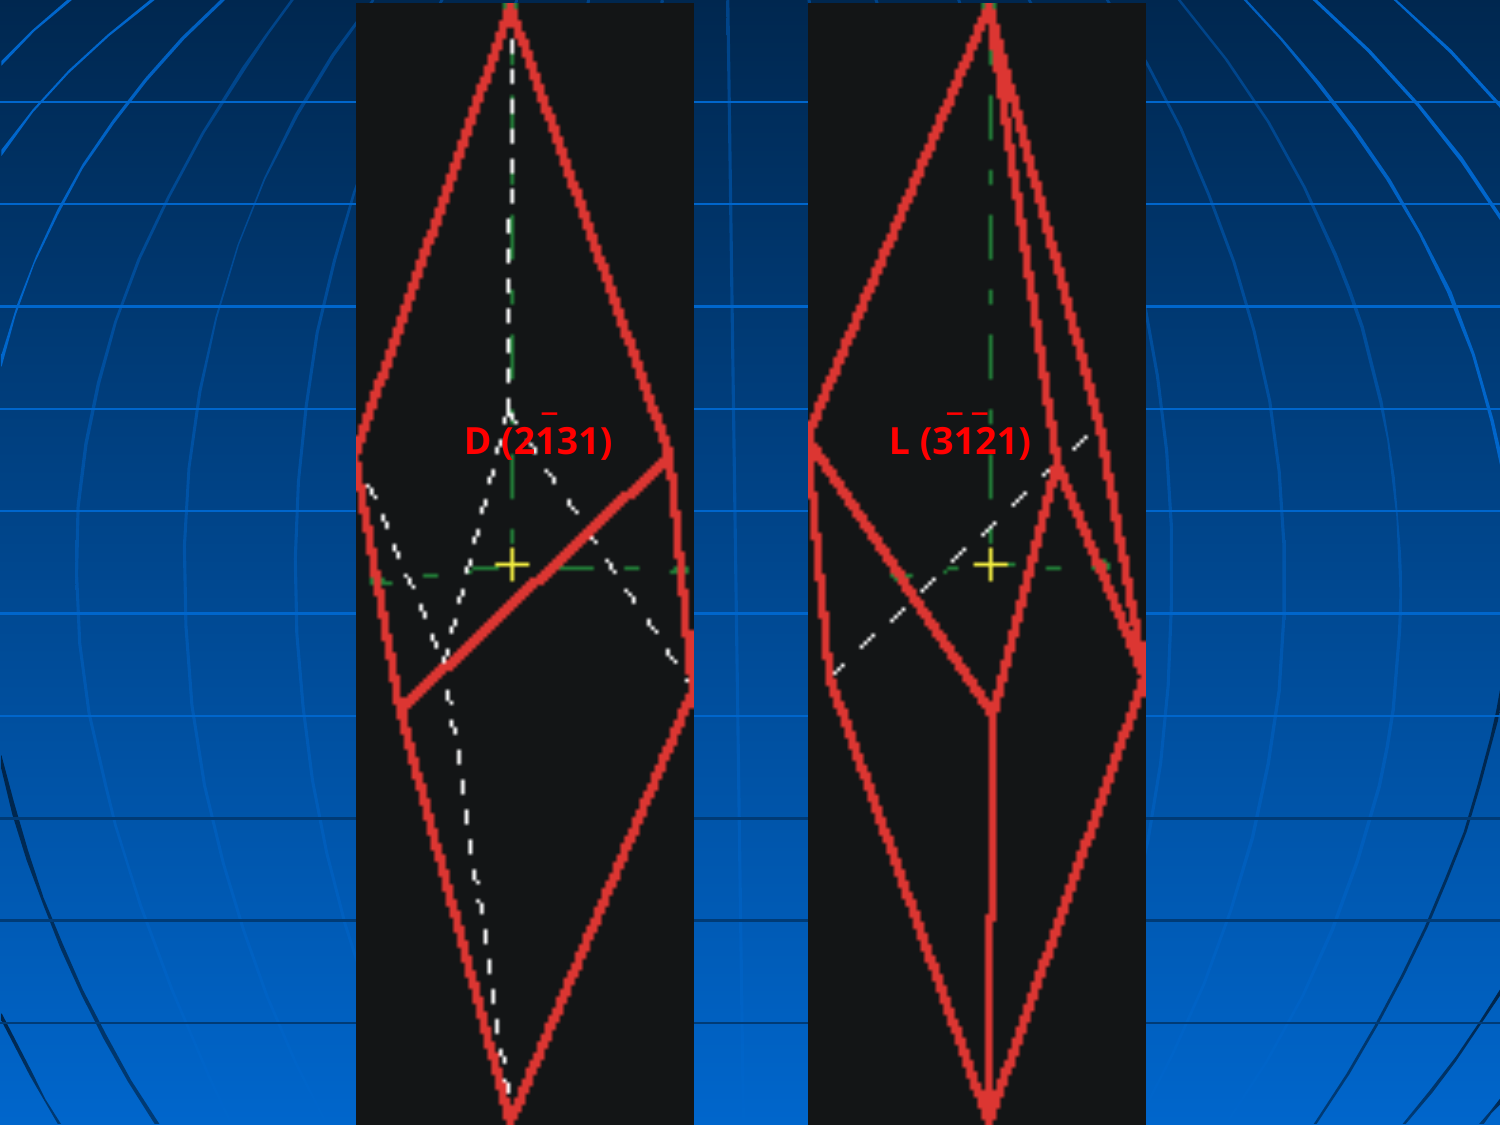

_
D (2131)
 _ _
L (3121)